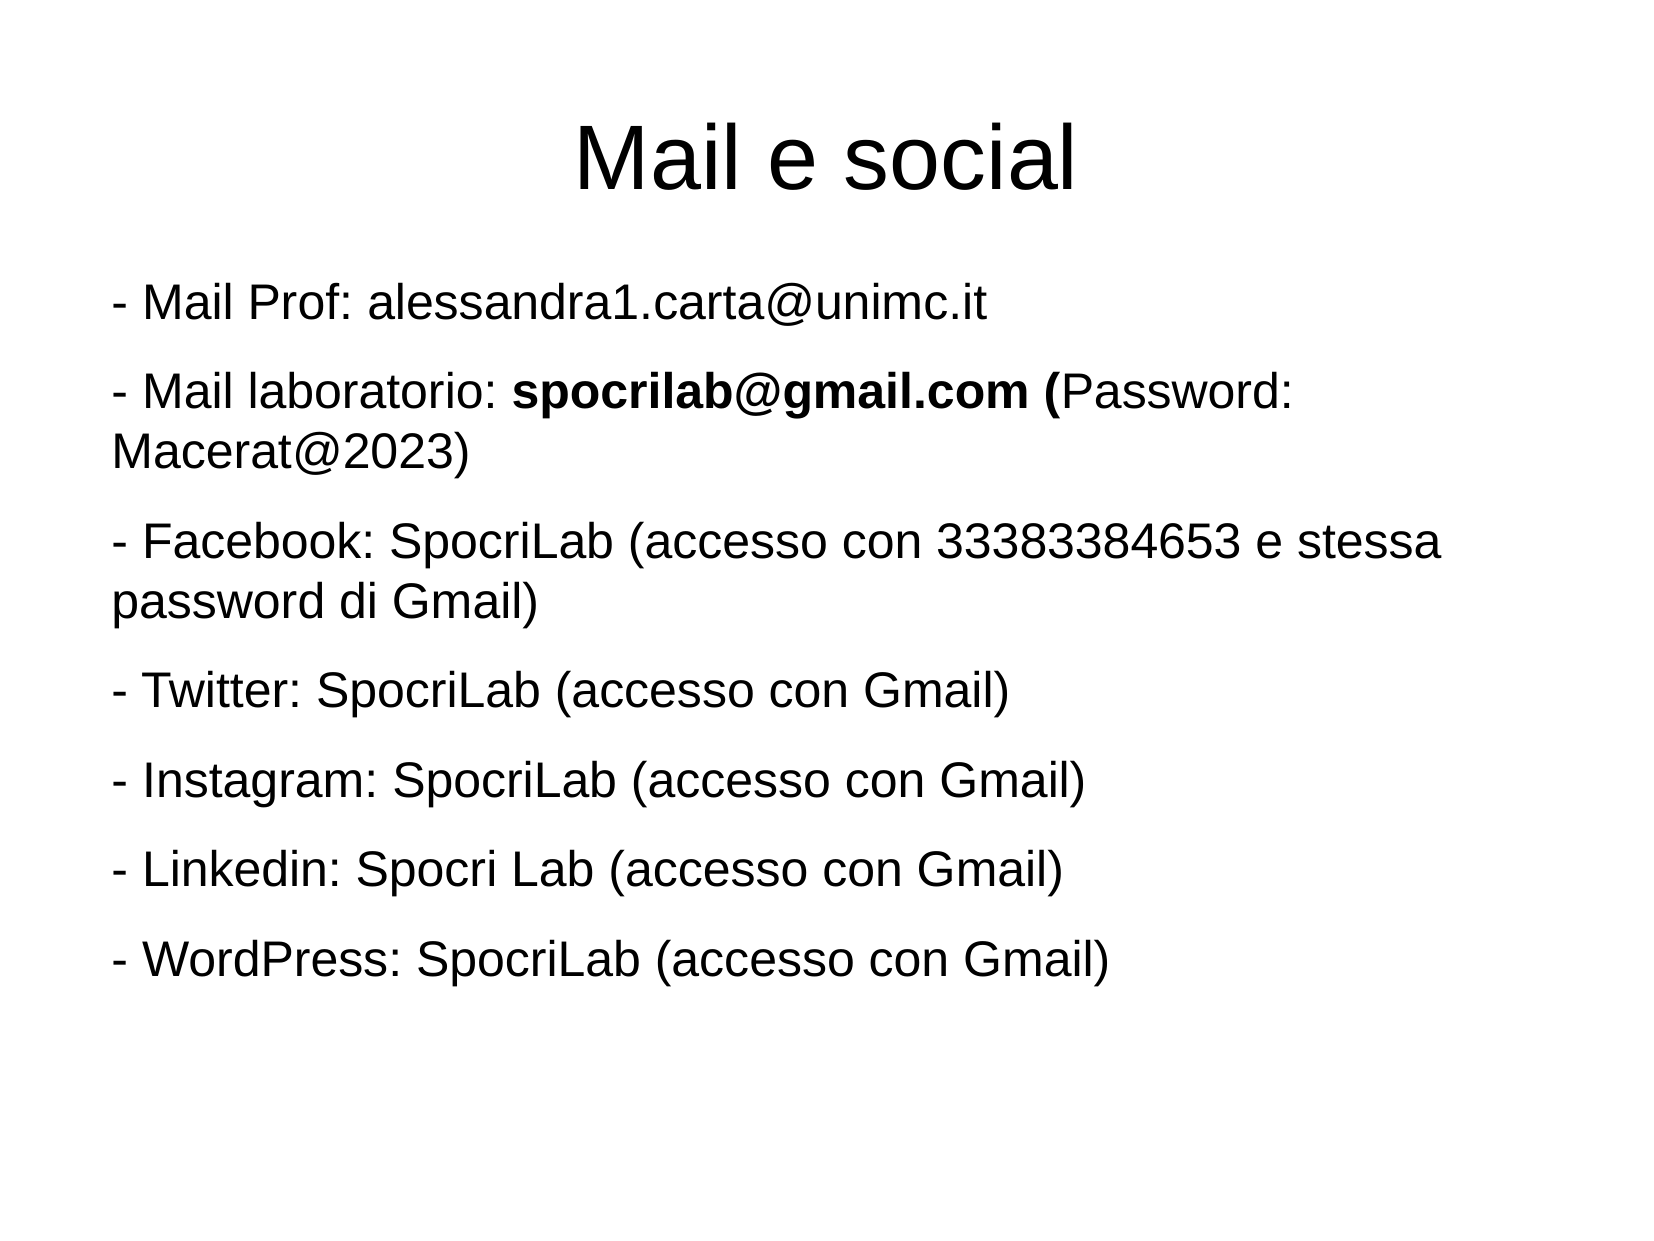

# Mail e social
- Mail Prof: alessandra1.carta@unimc.it
- Mail laboratorio: spocrilab@gmail.com (Password: Macerat@2023)
- Facebook: SpocriLab (accesso con 33383384653 e stessa password di Gmail)
- Twitter: SpocriLab (accesso con Gmail)
- Instagram: SpocriLab (accesso con Gmail)
- Linkedin: Spocri Lab (accesso con Gmail)
- WordPress: SpocriLab (accesso con Gmail)